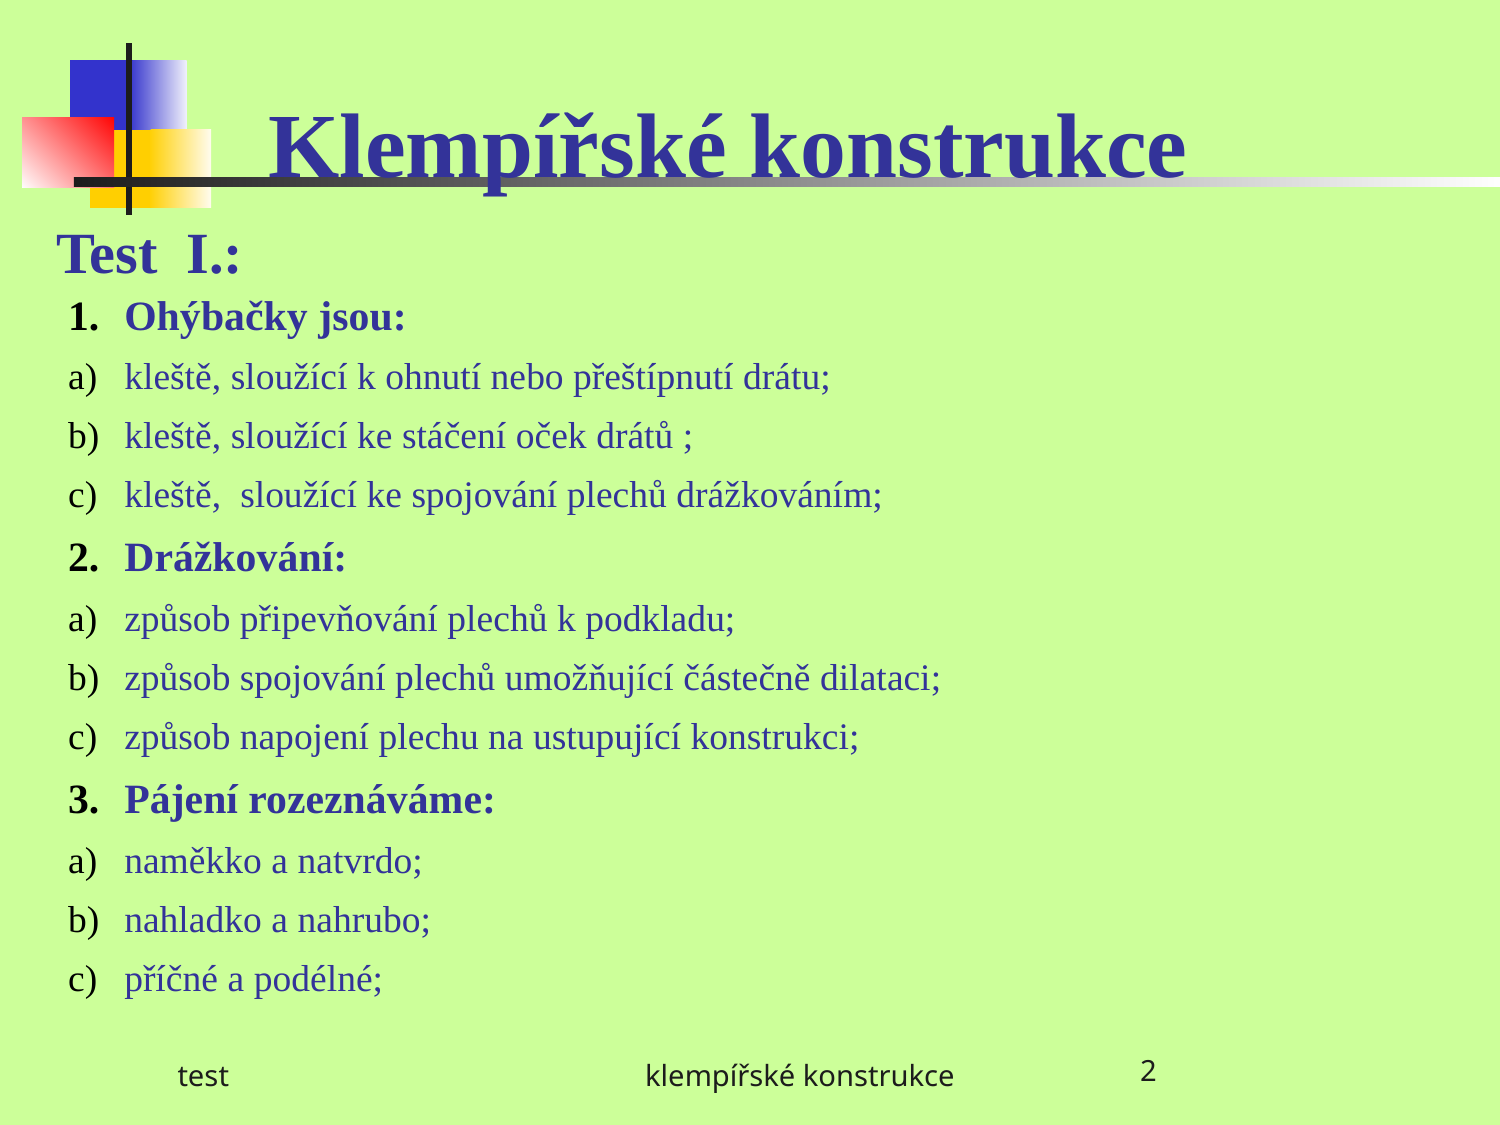

Klempířské konstrukce
Test I.:
Ohýbačky jsou:
kleště, sloužící k ohnutí nebo přeštípnutí drátu;
kleště, sloužící ke stáčení oček drátů ;
kleště, sloužící ke spojování plechů drážkováním;
Drážkování:
způsob připevňování plechů k podkladu;
způsob spojování plechů umožňující částečně dilataci;
způsob napojení plechu na ustupující konstrukci;
Pájení rozeznáváme:
naměkko a natvrdo;
nahladko a nahrubo;
příčné a podélné;
test
klempířské konstrukce